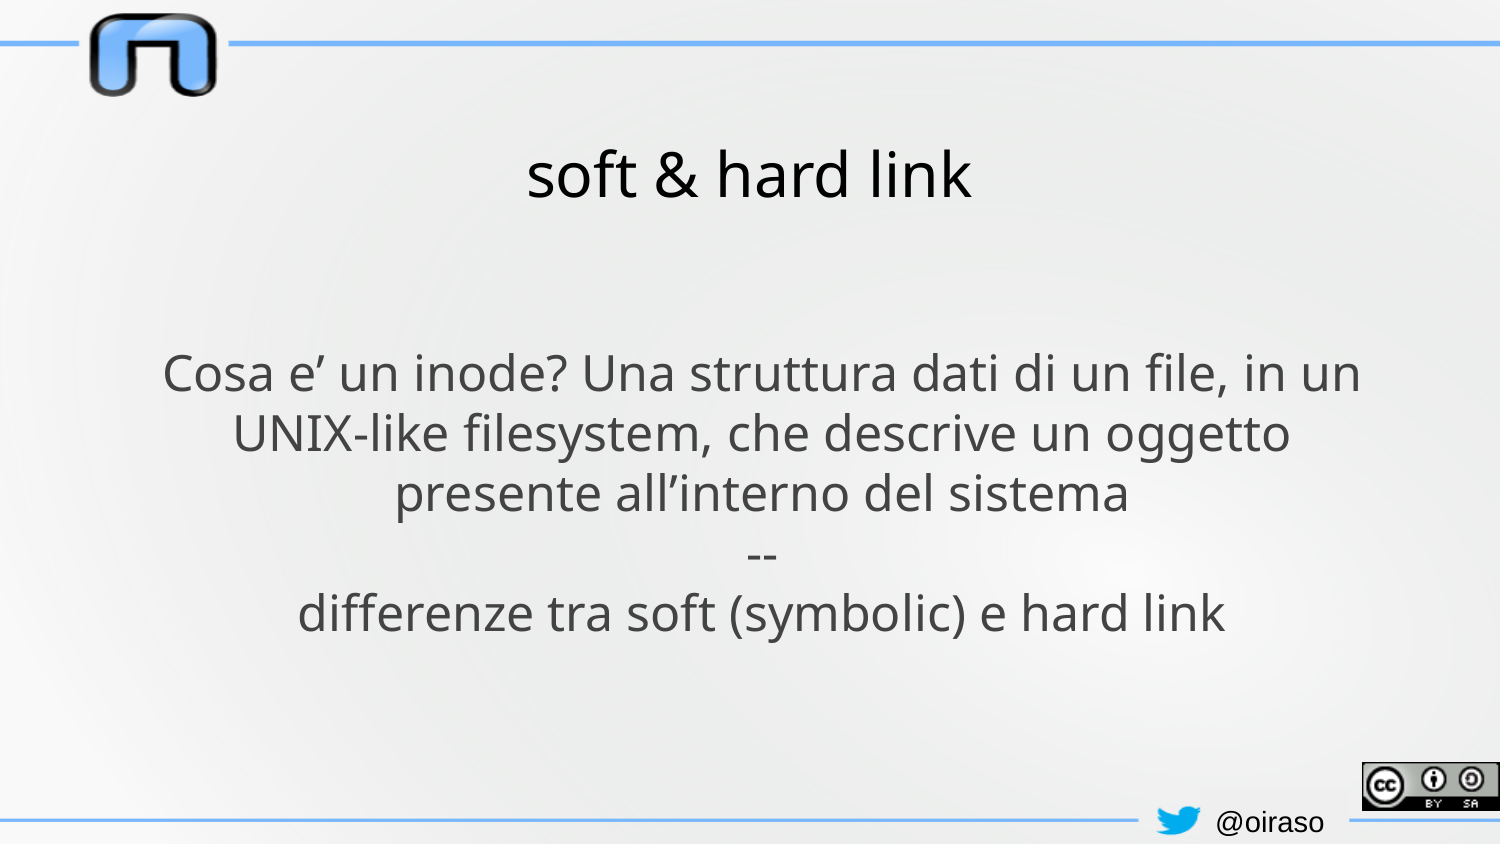

soft & hard link
# Cosa e’ un inode? Una struttura dati di un file, in un UNIX-like filesystem, che descrive un oggetto presente all’interno del sistema
--
differenze tra soft (symbolic) e hard link
@oirasor